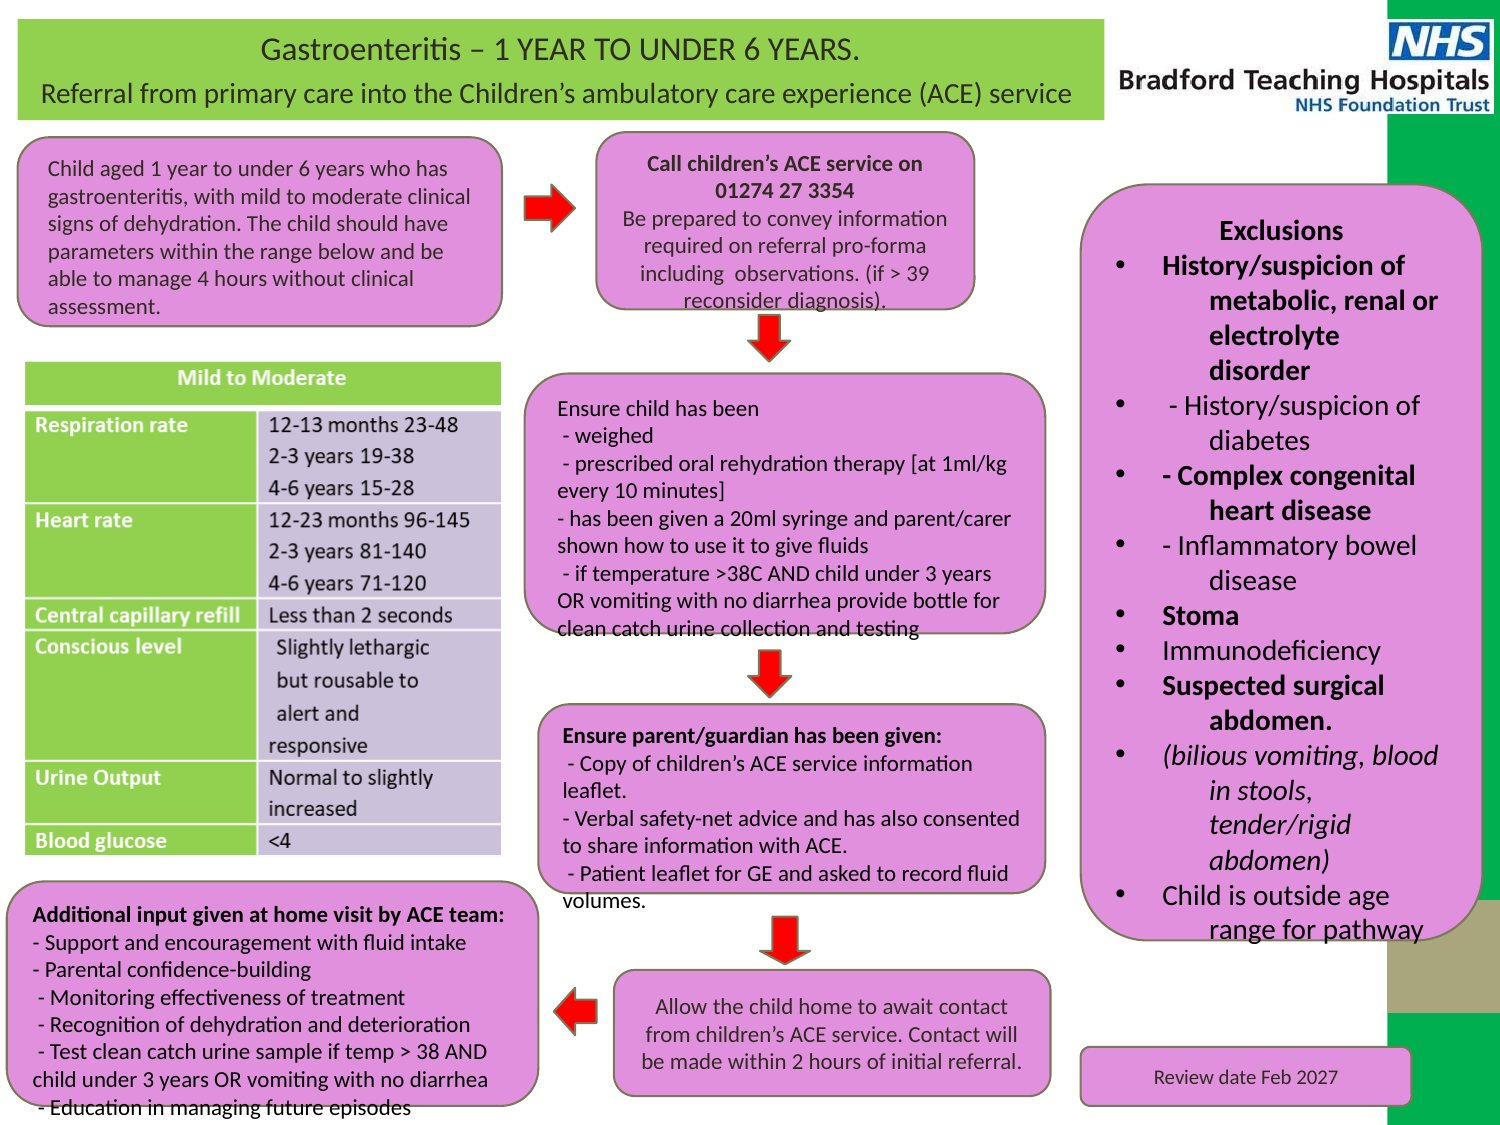

Gastroenteritis – 1 YEAR TO UNDER 6 YEARS.
Referral from primary care into the Children’s ambulatory care experience (ACE) service
Call children’s ACE service on
01274 27 3354
Be prepared to convey information required on referral pro-forma including observations. (if > 39 reconsider diagnosis).
Child aged 1 year to under 6 years who has gastroenteritis, with mild to moderate clinical signs of dehydration. The child should have parameters within the range below and be able to manage 4 hours without clinical assessment.
Exclusions
History/suspicion of metabolic, renal or electrolyte disorder
 - History/suspicion of diabetes
- Complex congenital heart disease
- Inflammatory bowel disease
Stoma
Immunodeficiency
Suspected surgical abdomen.
(bilious vomiting, blood in stools, tender/rigid abdomen)
Child is outside age range for pathway
Ensure child has been
 - weighed
 - prescribed oral rehydration therapy [at 1ml/kg every 10 minutes]
- has been given a 20ml syringe and parent/carer shown how to use it to give fluids
 - if temperature >38C AND child under 3 years OR vomiting with no diarrhea provide bottle for clean catch urine collection and testing
Ensure parent/guardian has been given:
 - Copy of children’s ACE service information leaflet.
- Verbal safety-net advice and has also consented to share information with ACE.
 - Patient leaflet for GE and asked to record fluid volumes.
Additional input given at home visit by ACE team:
- Support and encouragement with fluid intake
- Parental confidence-building
 - Monitoring effectiveness of treatment
 - Recognition of dehydration and deterioration
 - Test clean catch urine sample if temp > 38 AND child under 3 years OR vomiting with no diarrhea
 - Education in managing future episodes
Allow the child home to await contact from children’s ACE service. Contact will be made within 2 hours of initial referral.
Review date Feb 2027